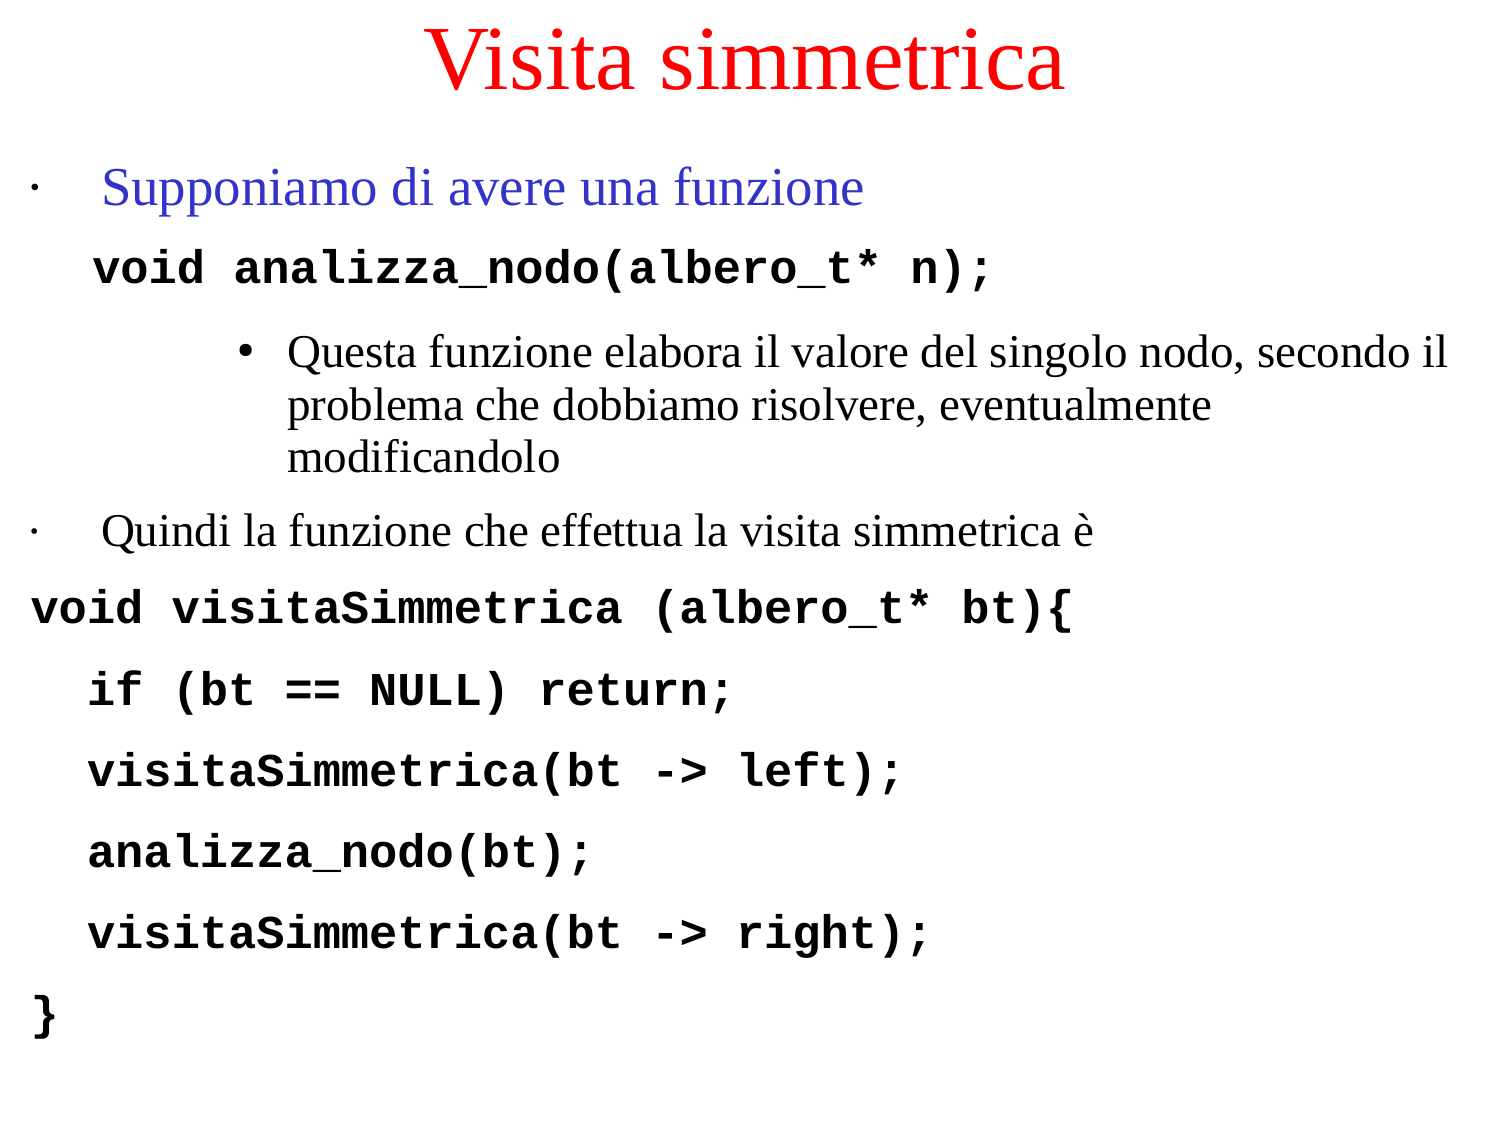

# Visita simmetrica
Supponiamo di avere una funzione
void analizza_nodo(albero_t* n);
Questa funzione elabora il valore del singolo nodo, secondo il problema che dobbiamo risolvere, eventualmente modificandolo
Quindi la funzione che effettua la visita simmetrica è
void visitaSimmetrica (albero_t* bt){
 if (bt == NULL) return;
 visitaSimmetrica(bt -> left);
 analizza_nodo(bt);
 visitaSimmetrica(bt -> right);
}